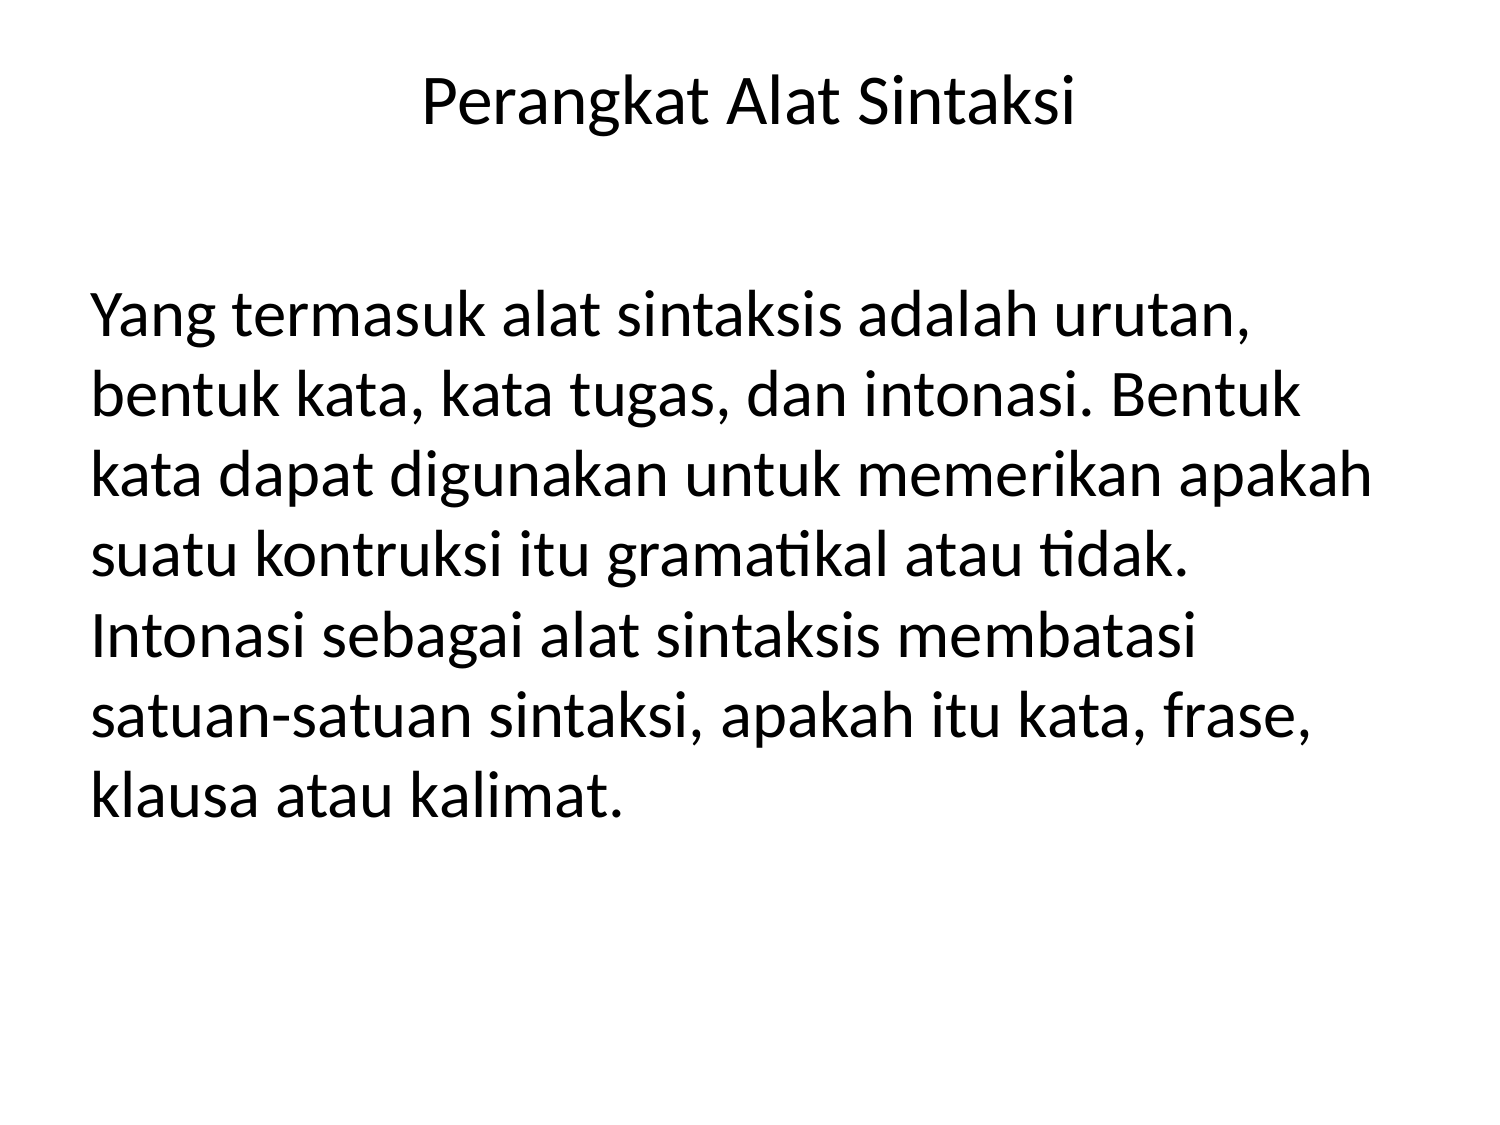

# Perangkat Alat Sintaksi
Yang termasuk alat sintaksis adalah urutan, bentuk kata, kata tugas, dan intonasi. Bentuk kata dapat digunakan untuk memerikan apakah suatu kontruksi itu gramatikal atau tidak. Intonasi sebagai alat sintaksis membatasi satuan-satuan sintaksi, apakah itu kata, frase, klausa atau kalimat.